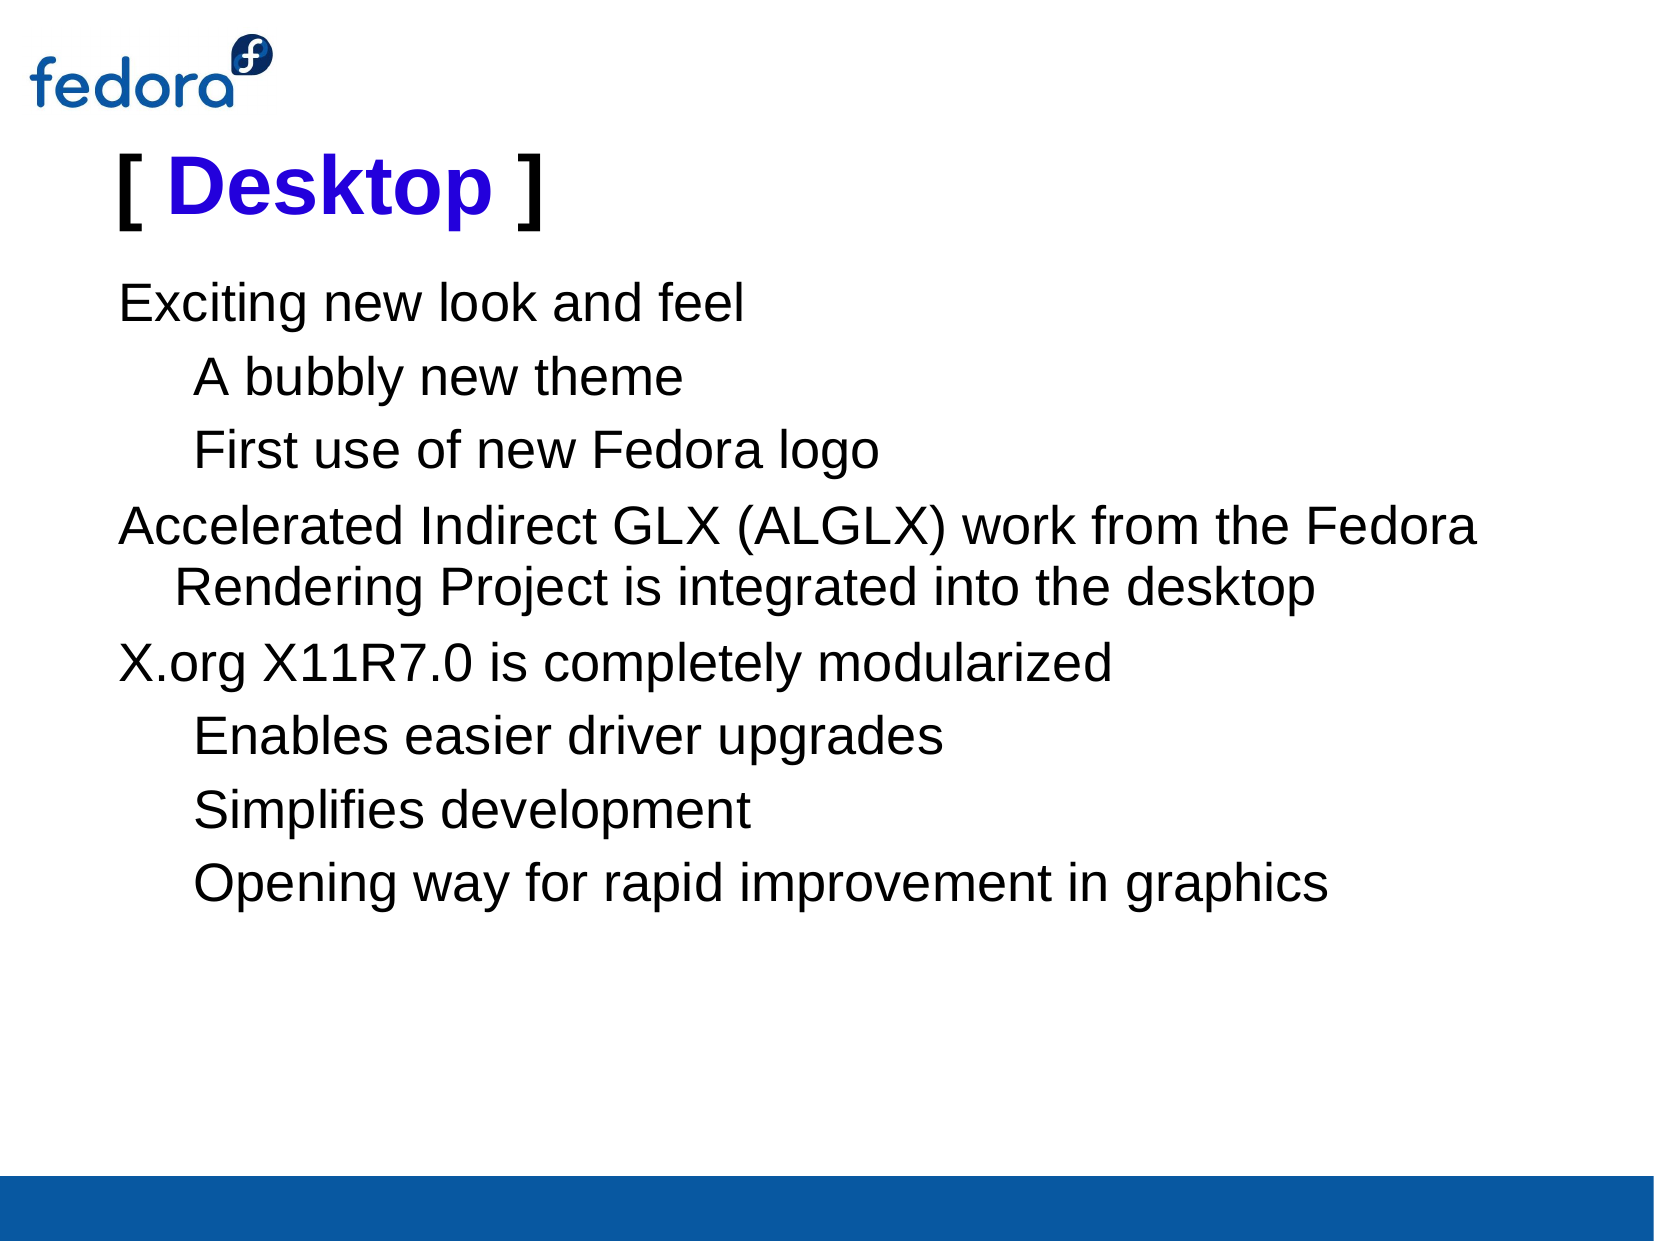

# [ Desktop ]
Exciting new look and feel
A bubbly new theme
First use of new Fedora logo
Accelerated Indirect GLX (ALGLX) work from the Fedora Rendering Project is integrated into the desktop
X.org X11R7.0 is completely modularized
Enables easier driver upgrades
Simplifies development
Opening way for rapid improvement in graphics